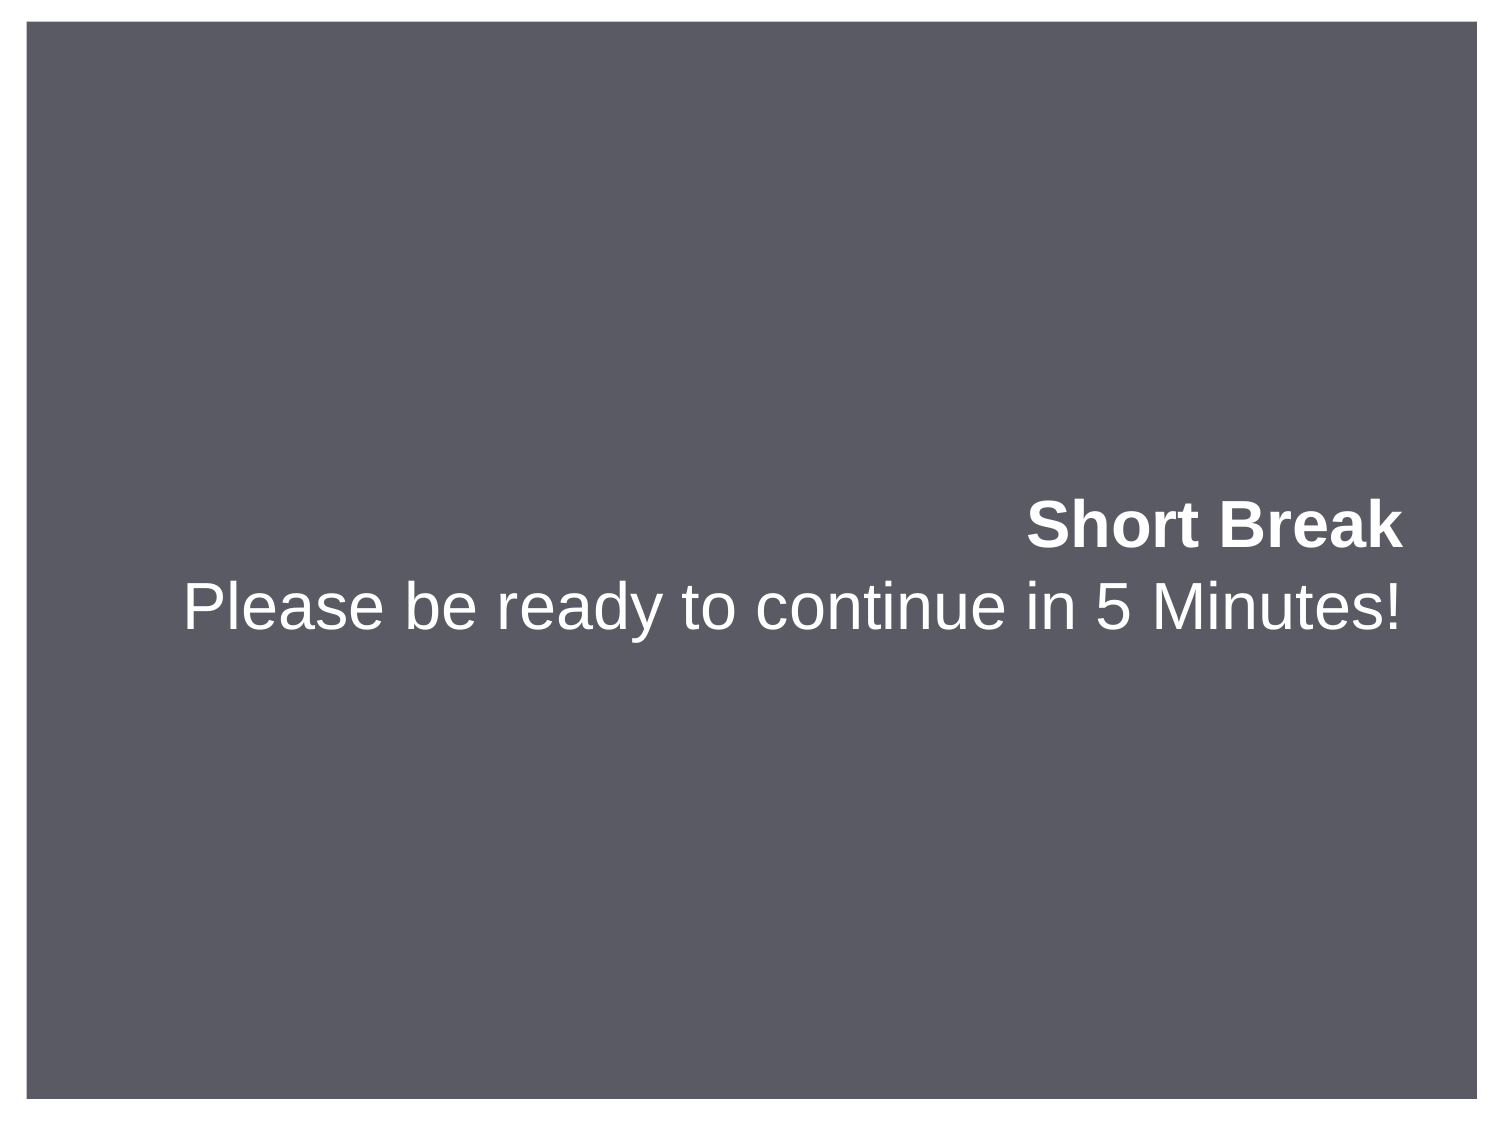

# Short Break Please be ready to continue in 5 Minutes!